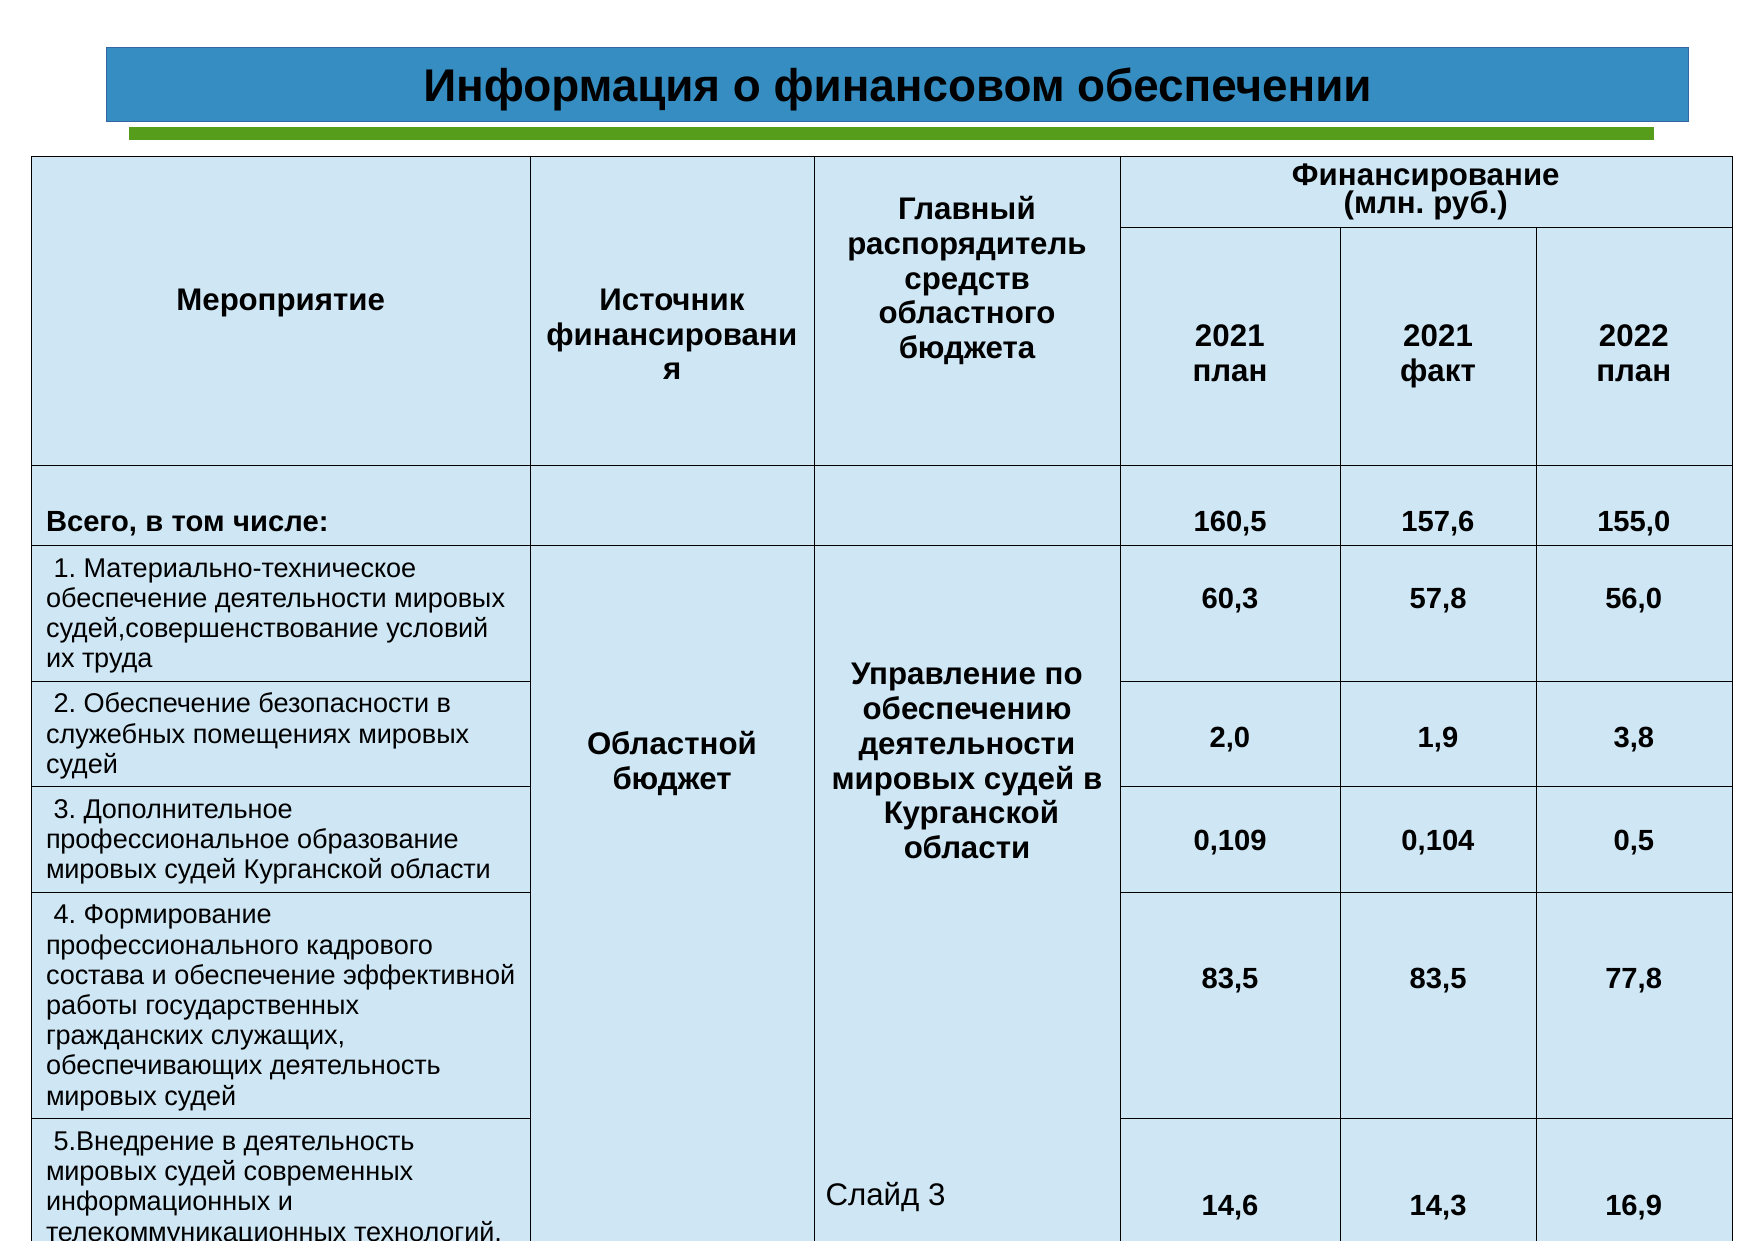

Информация о финансовом обеспечении
| Мероприятие | Источник финансирования | Главный распорядитель средств областного бюджета | Финансирование (млн. руб.) | | |
| --- | --- | --- | --- | --- | --- |
| | | | 2021 план | 2021 факт | 2022 план |
| Всего, в том числе: | | | 160,5 | 157,6 | 155,0 |
| 1. Материально-техническое обеспечение деятельности мировых судей,совершенствование условий их труда | Областной бюджет | Управление по обеспечению деятельности мировых судей в Курганской области | 60,3 | 57,8 | 56,0 |
| 2. Обеспечение безопасности в служебных помещениях мировых судей | | | 2,0 | 1,9 | 3,8 |
| 3. Дополнительное профессиональное образование мировых судей Курганской области | | | 0,109 | 0,104 | 0,5 |
| 4. Формирование профессионального кадрового состава и обеспечение эффективной работы государственных гражданских служащих, обеспечивающих деятельность мировых судей | | | 83,5 | 83,5 | 77,8 |
| 5.Внедрение в деятельность мировых судей современных информационных и телекоммуникационных технологий, обеспечение информационной безопасности | | | 14,6 | 14,3 | 16,9 |
Слайд 3